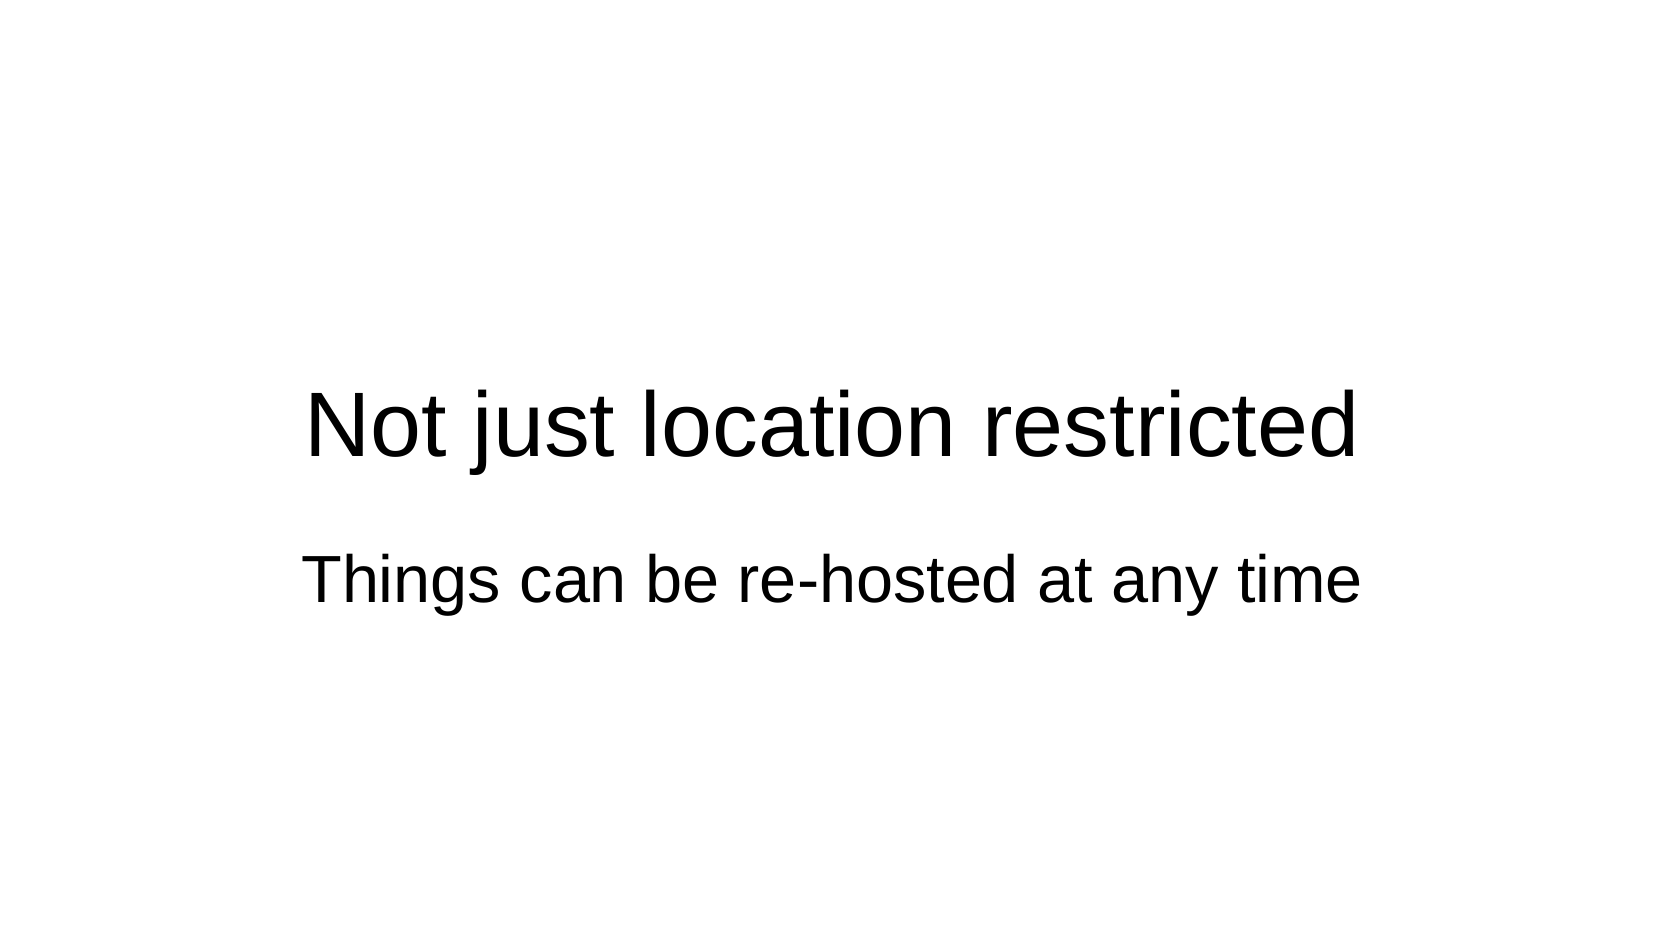

# Not just location restricted
Things can be re-hosted at any time